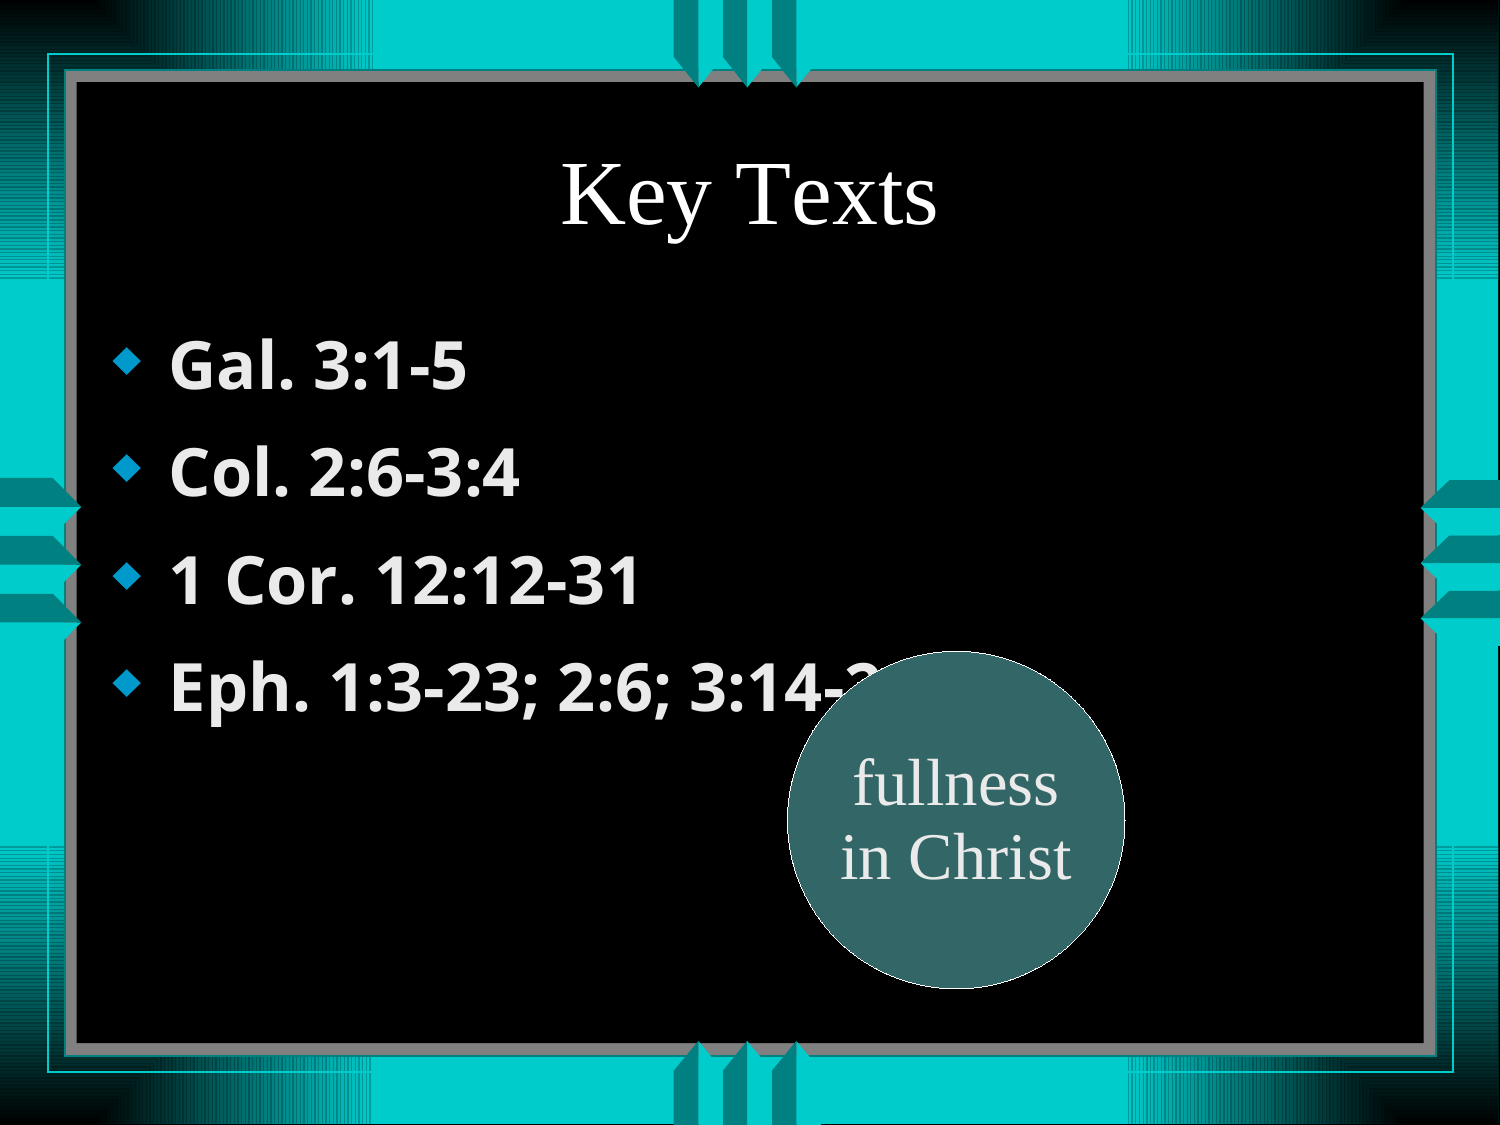

# Key Texts
Gal. 3:1-5
Col. 2:6-3:4
1 Cor. 12:12-31
Eph. 1:3-23; 2:6; 3:14-21
fullness
in Christ